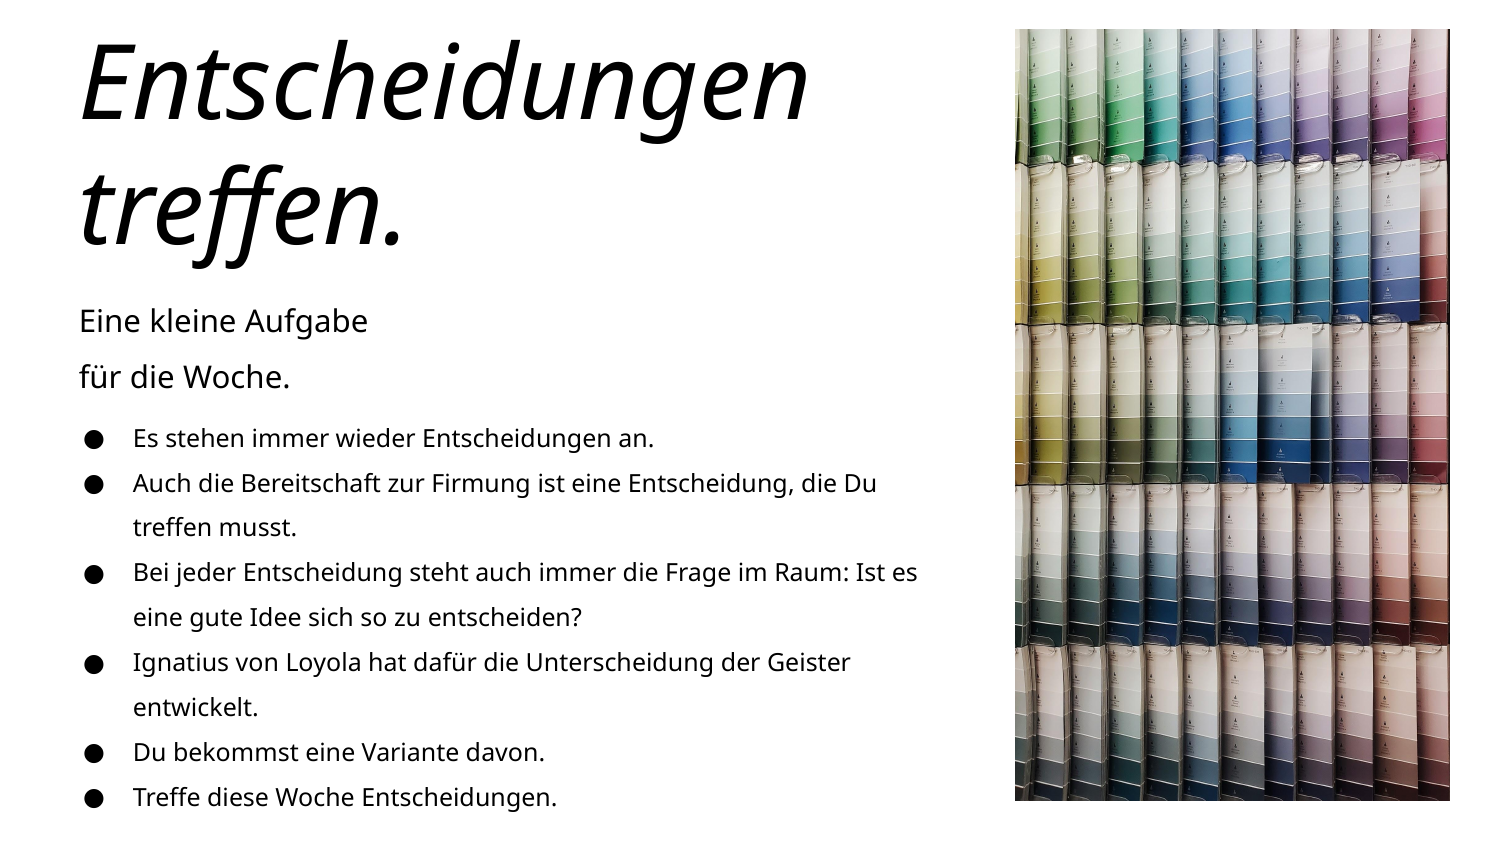

Entscheidungen treffen.
Eine kleine Aufgabe
für die Woche.
Es stehen immer wieder Entscheidungen an.
Auch die Bereitschaft zur Firmung ist eine Entscheidung, die Du treffen musst.
Bei jeder Entscheidung steht auch immer die Frage im Raum: Ist es eine gute Idee sich so zu entscheiden?
Ignatius von Loyola hat dafür die Unterscheidung der Geister entwickelt.
Du bekommst eine Variante davon.
Treffe diese Woche Entscheidungen.